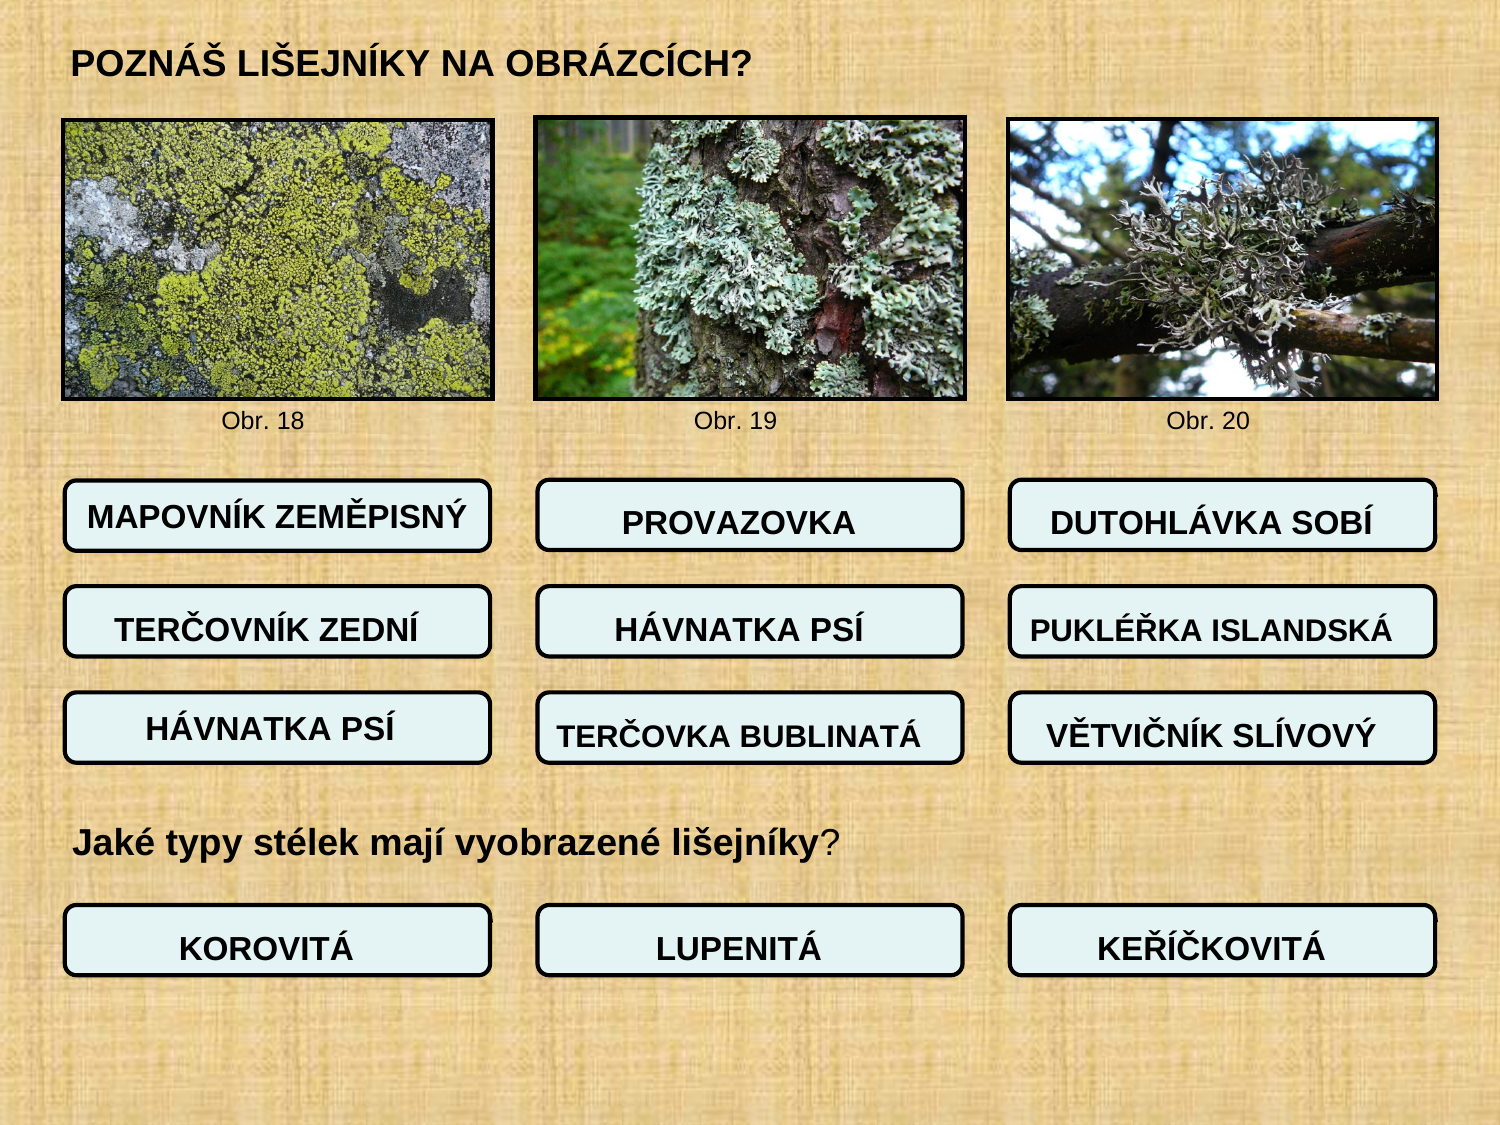

POZNÁŠ LIŠEJNÍKY NA OBRÁZCÍCH?
Obr. 18
Obr. 19
Obr. 20
PROVAZOVKA
DUTOHLÁVKA SOBÍ
MAPOVNÍK ZEMĚPISNÝ
TERČOVNÍK ZEDNÍ
HÁVNATKA PSÍ
PUKLÉŘKA ISLANDSKÁ
HÁVNATKA PSÍ
TERČOVKA BUBLINATÁ
VĚTVIČNÍK SLÍVOVÝ
Jaké typy stélek mají vyobrazené lišejníky?
KOROVITÁ
LUPENITÁ
KEŘÍČKOVITÁ